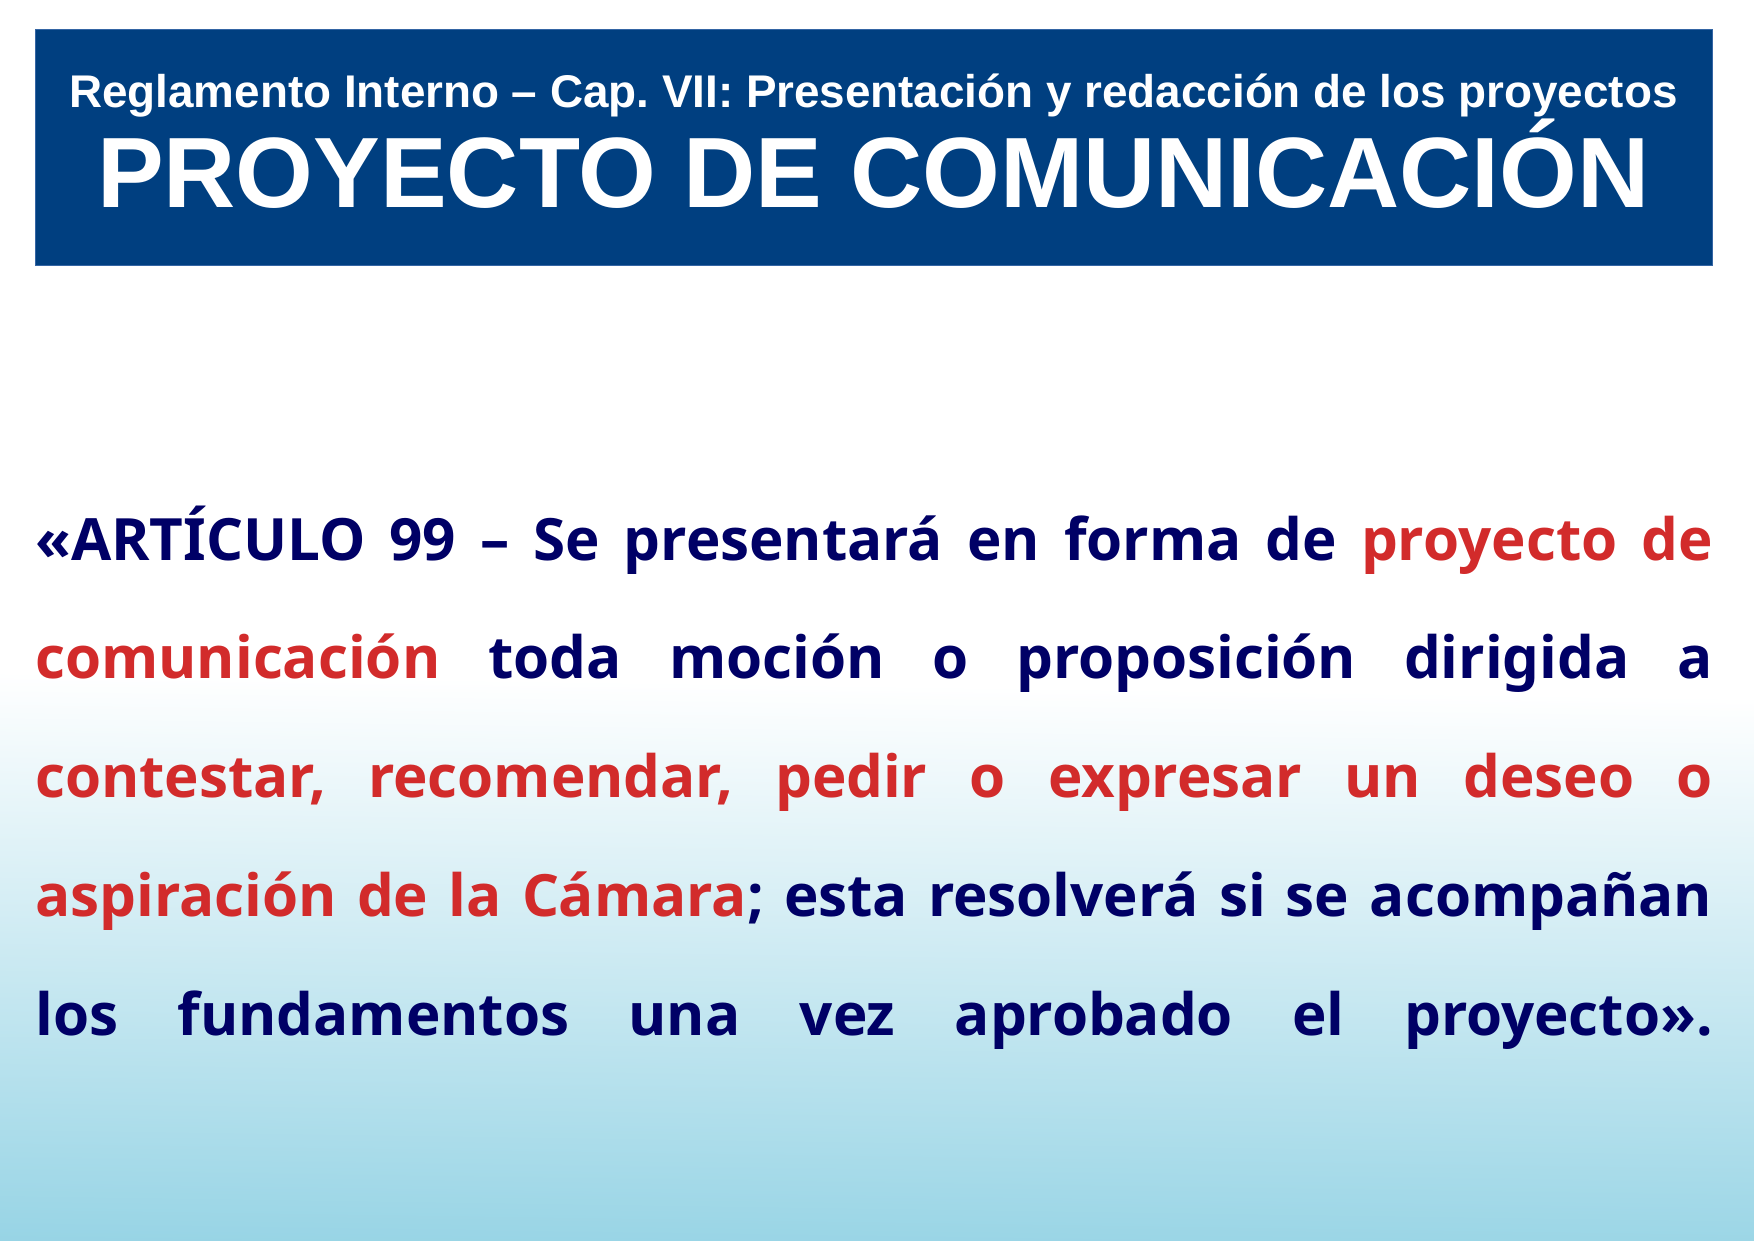

Reglamento Interno – Cap. VII: Presentación y redacción de los proyectos
PROYECTO DE COMUNICACIÓN
# «ARTÍCULO 99 – Se presentará en forma de proyecto de comunicación toda moción o proposición dirigida a contestar, recomendar, pedir o expresar un deseo o aspiración de la Cámara; esta resolverá si se acompañan los fundamentos una vez aprobado el proyecto».